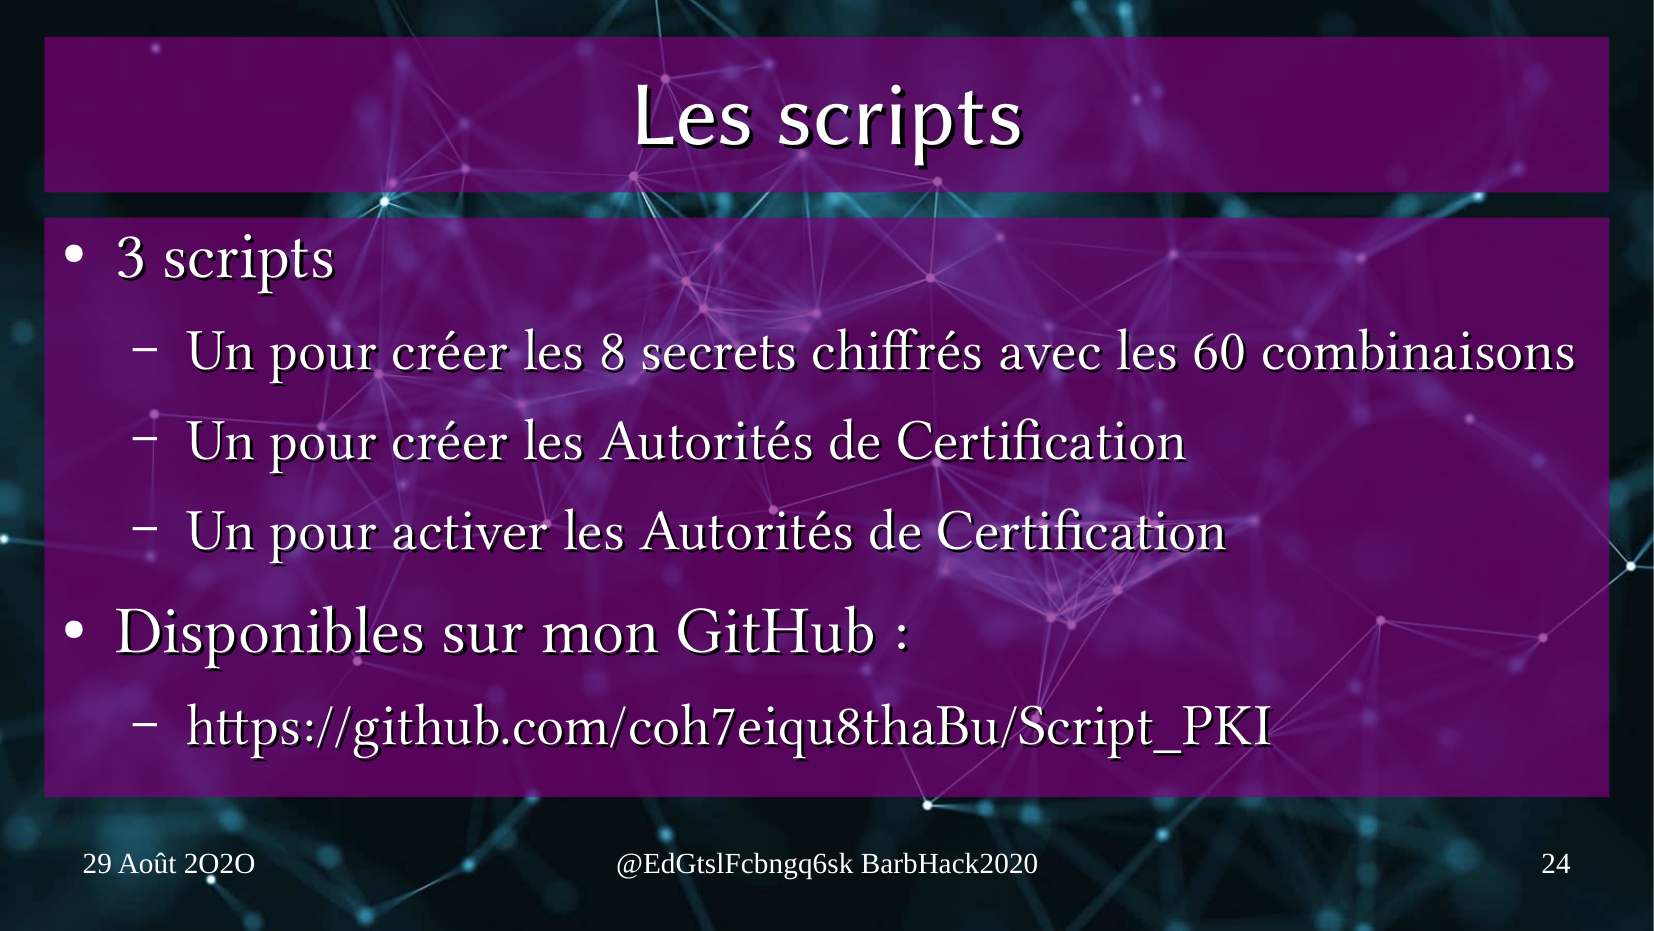

# Les scripts
3 scripts
Un pour créer les 8 secrets chiffrés avec les 60 combinaisons
Un pour créer les Autorités de Certification
Un pour activer les Autorités de Certification
Disponibles sur mon GitHub :
https://github.com/coh7eiqu8thaBu/Script_PKI
29 Août 2O2O
@EdGtslFcbngq6sk BarbHack2020
24